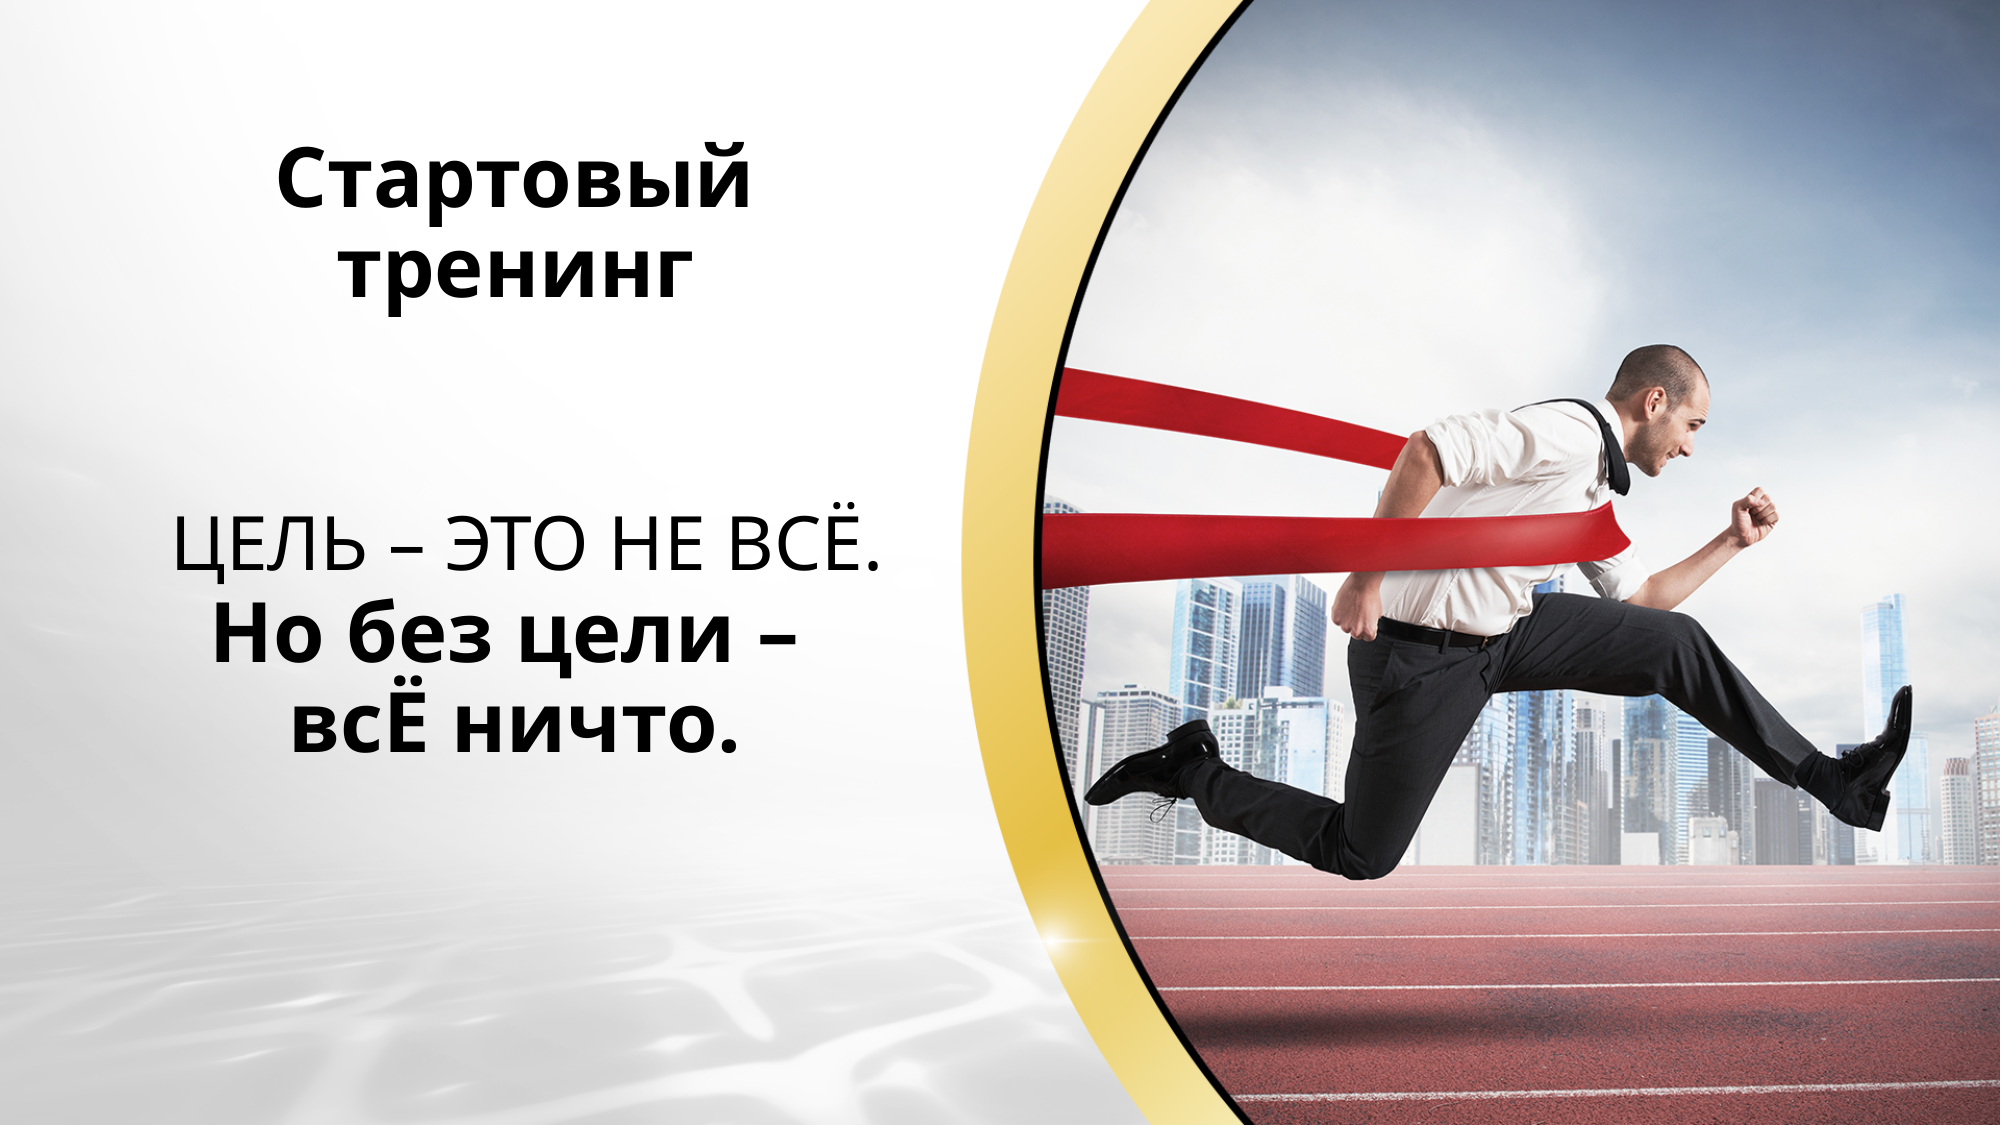

VIDEO
Стартовый
тренинг
ЦЕЛЬ – ЭТО НЕ ВСЁ.
Но без цели –
всЁ ничто.